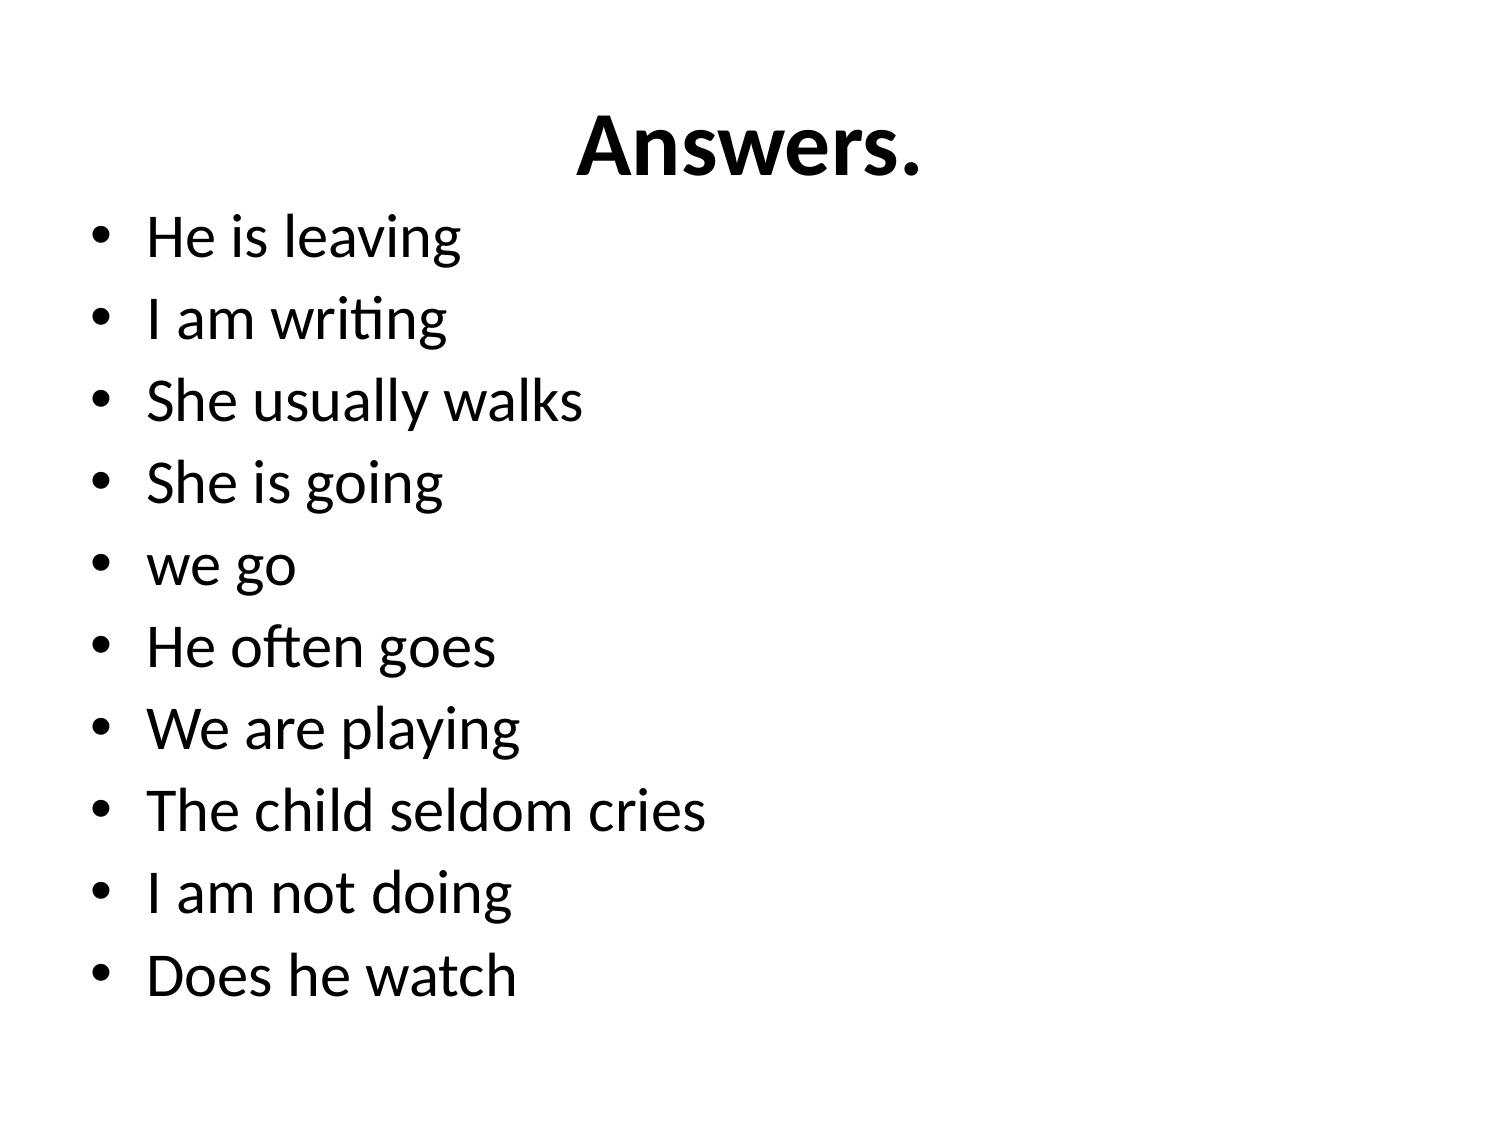

# Answers.
He is leaving
I am writing
She usually walks
She is going
we go
He often goes
We are playing
The child seldom cries
I am not doing
Does he watch